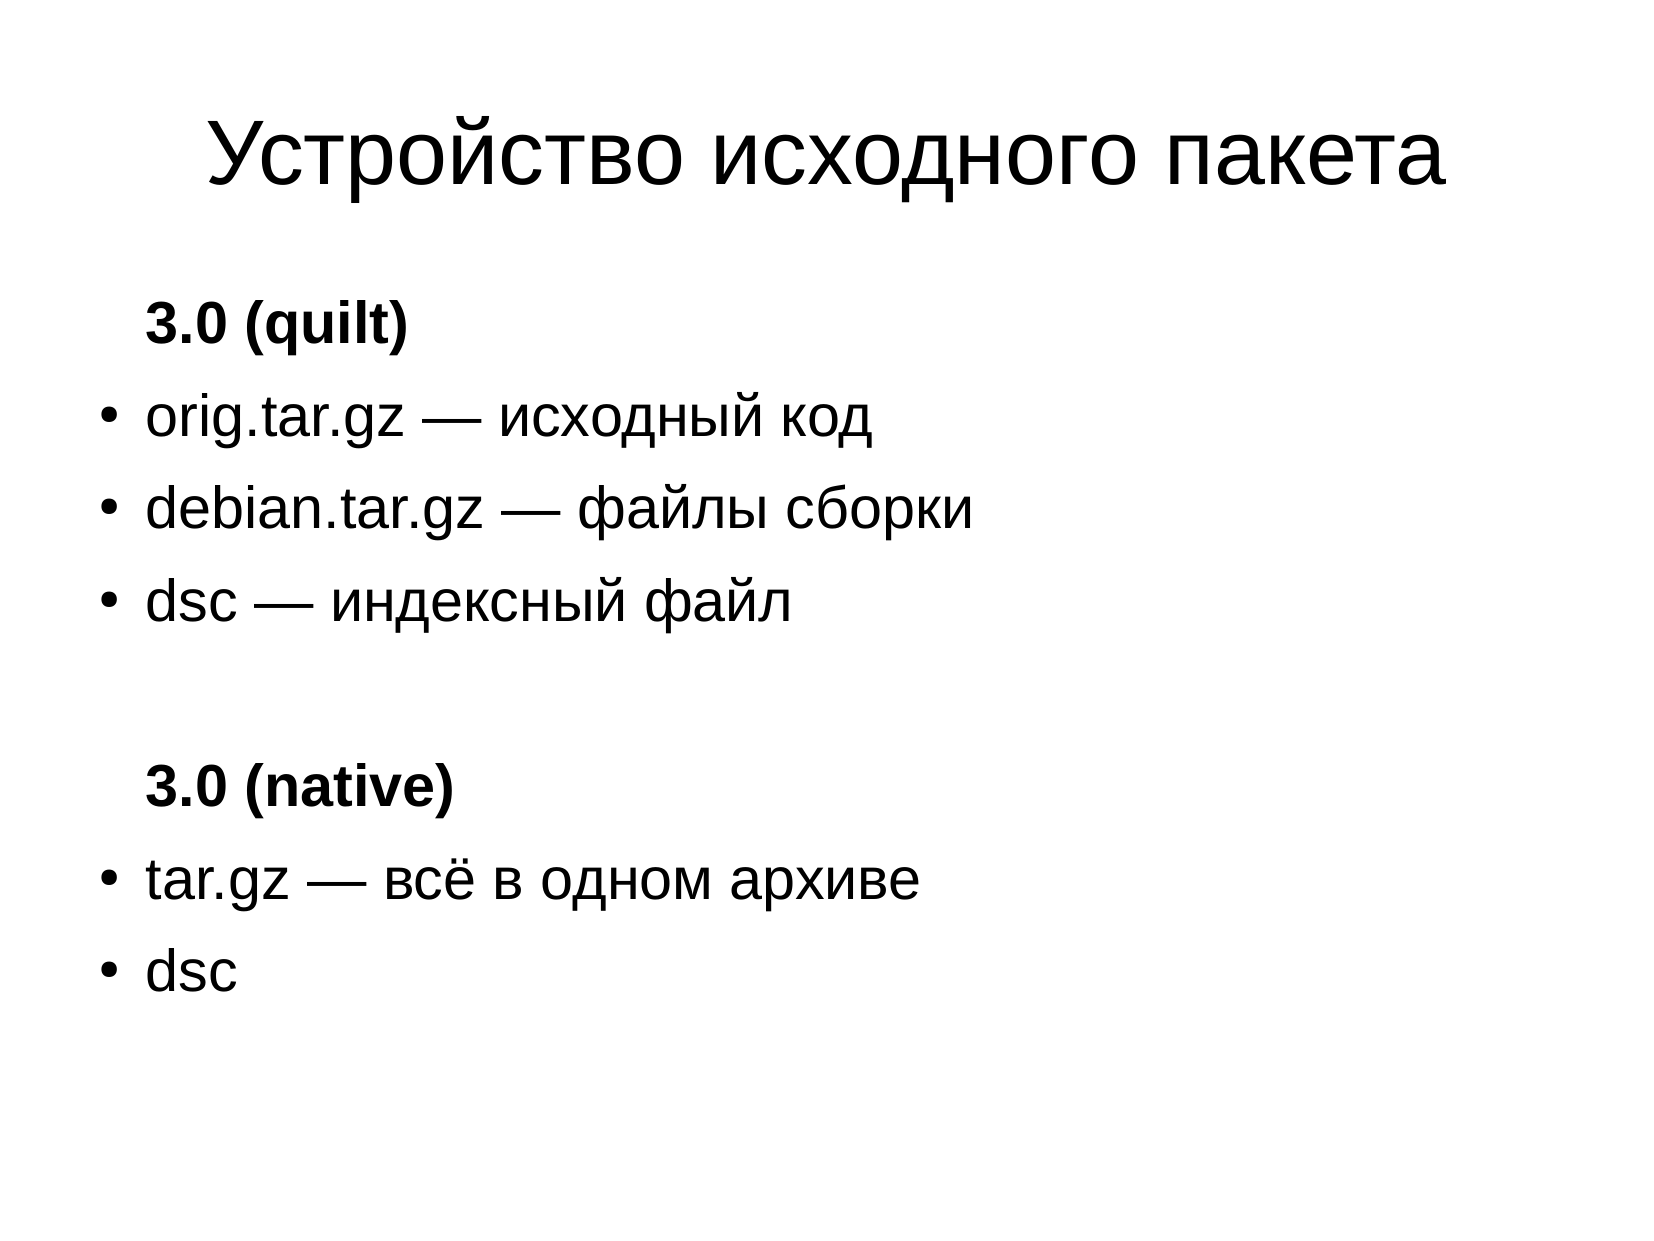

# Устройство исходного пакета
3.0 (quilt)
orig.tar.gz — исходный код
debian.tar.gz — файлы сборки
dsc — индексный файл
3.0 (native)
tar.gz — всё в одном архиве
dsc